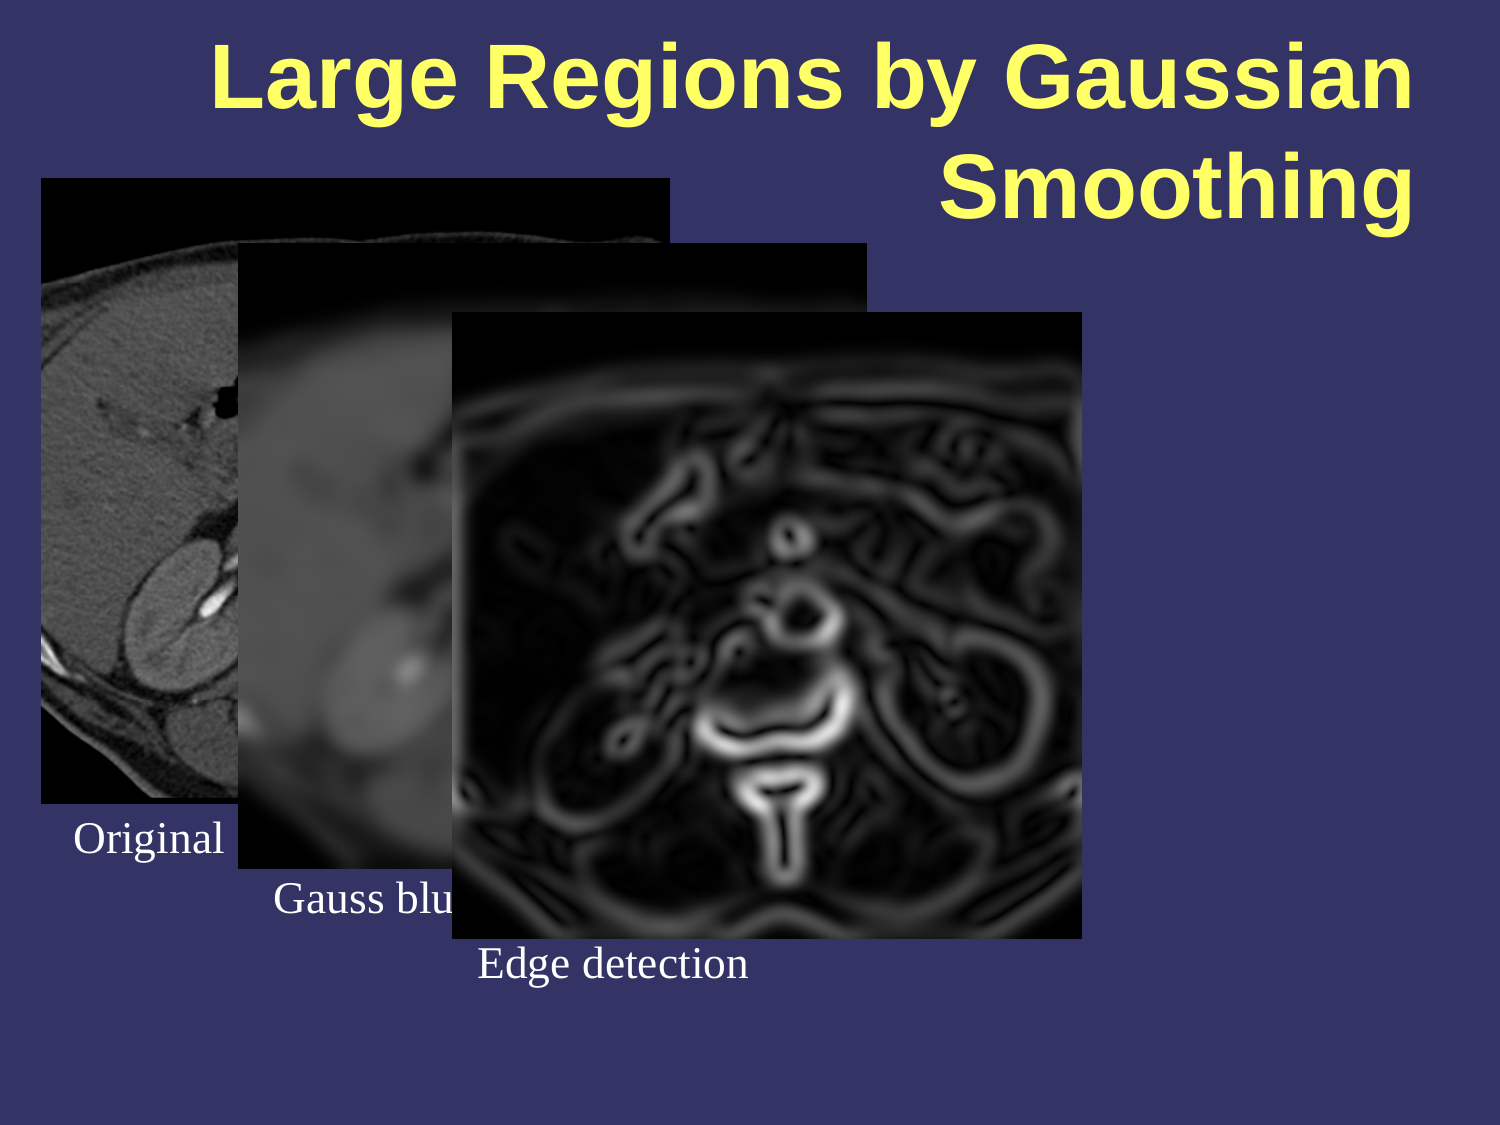

# Large Regions by Gaussian Smoothing
Original
Gauss bluring, σ=8.0
Edge detection